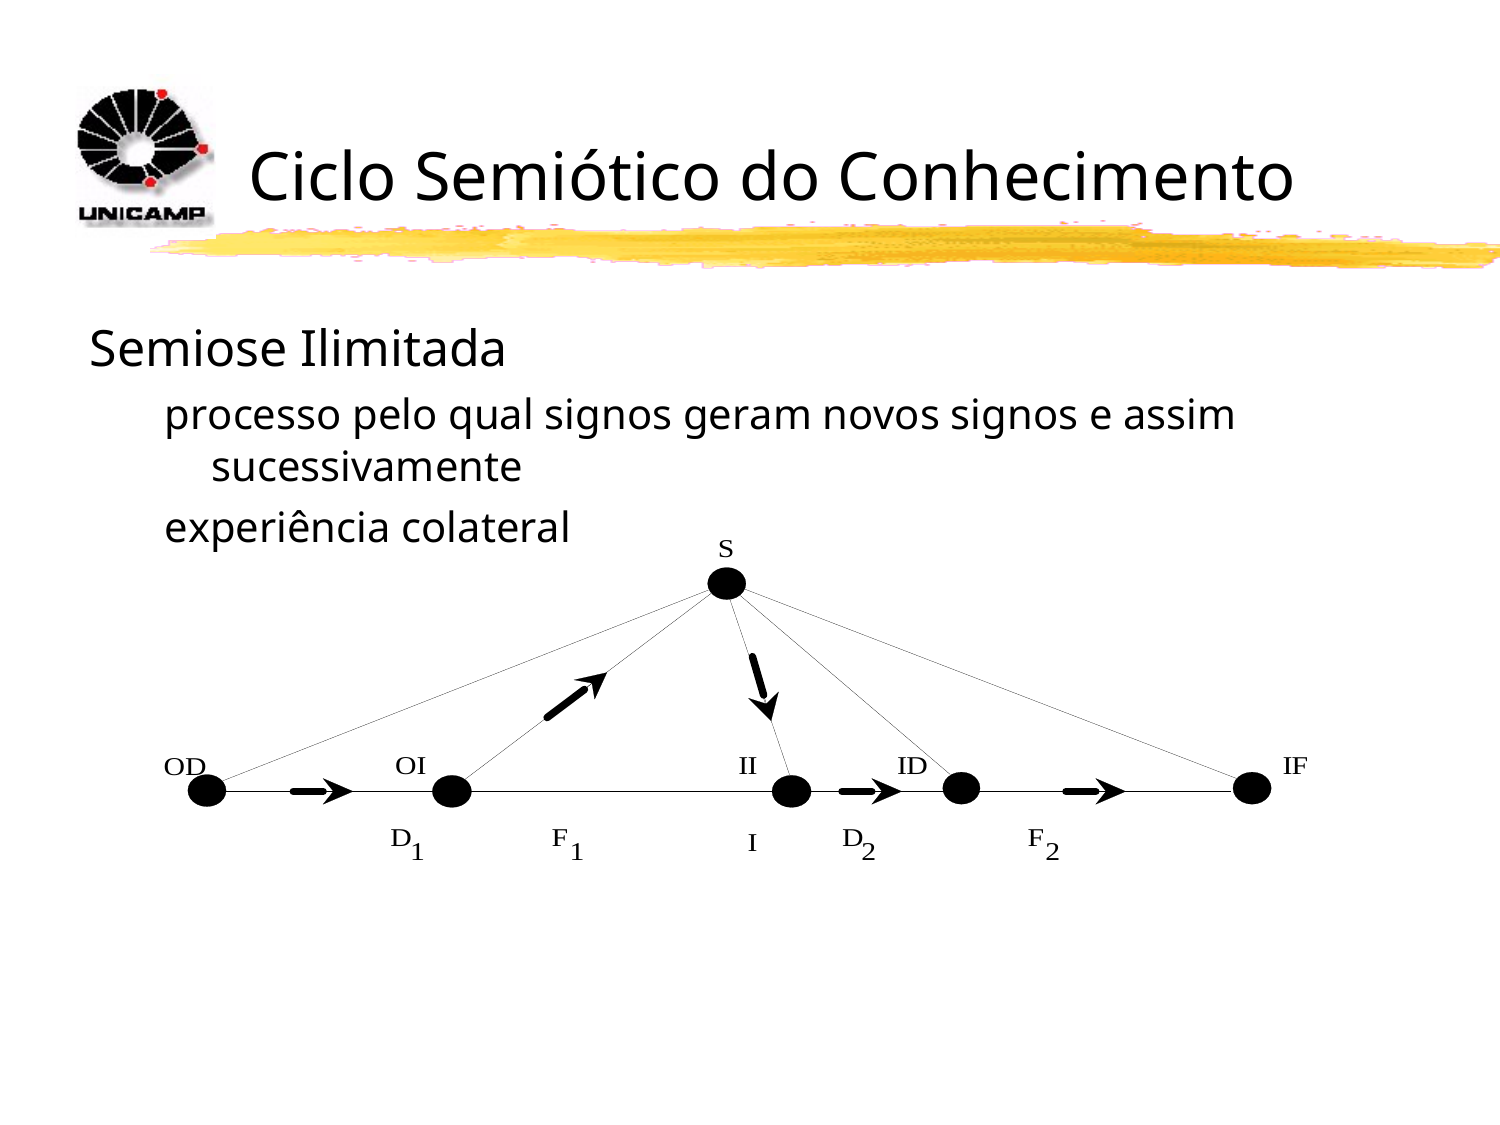

# Ciclo Semiótico do Conhecimento
Semiose Ilimitada
processo pelo qual signos geram novos signos e assim sucessivamente
experiência colateral